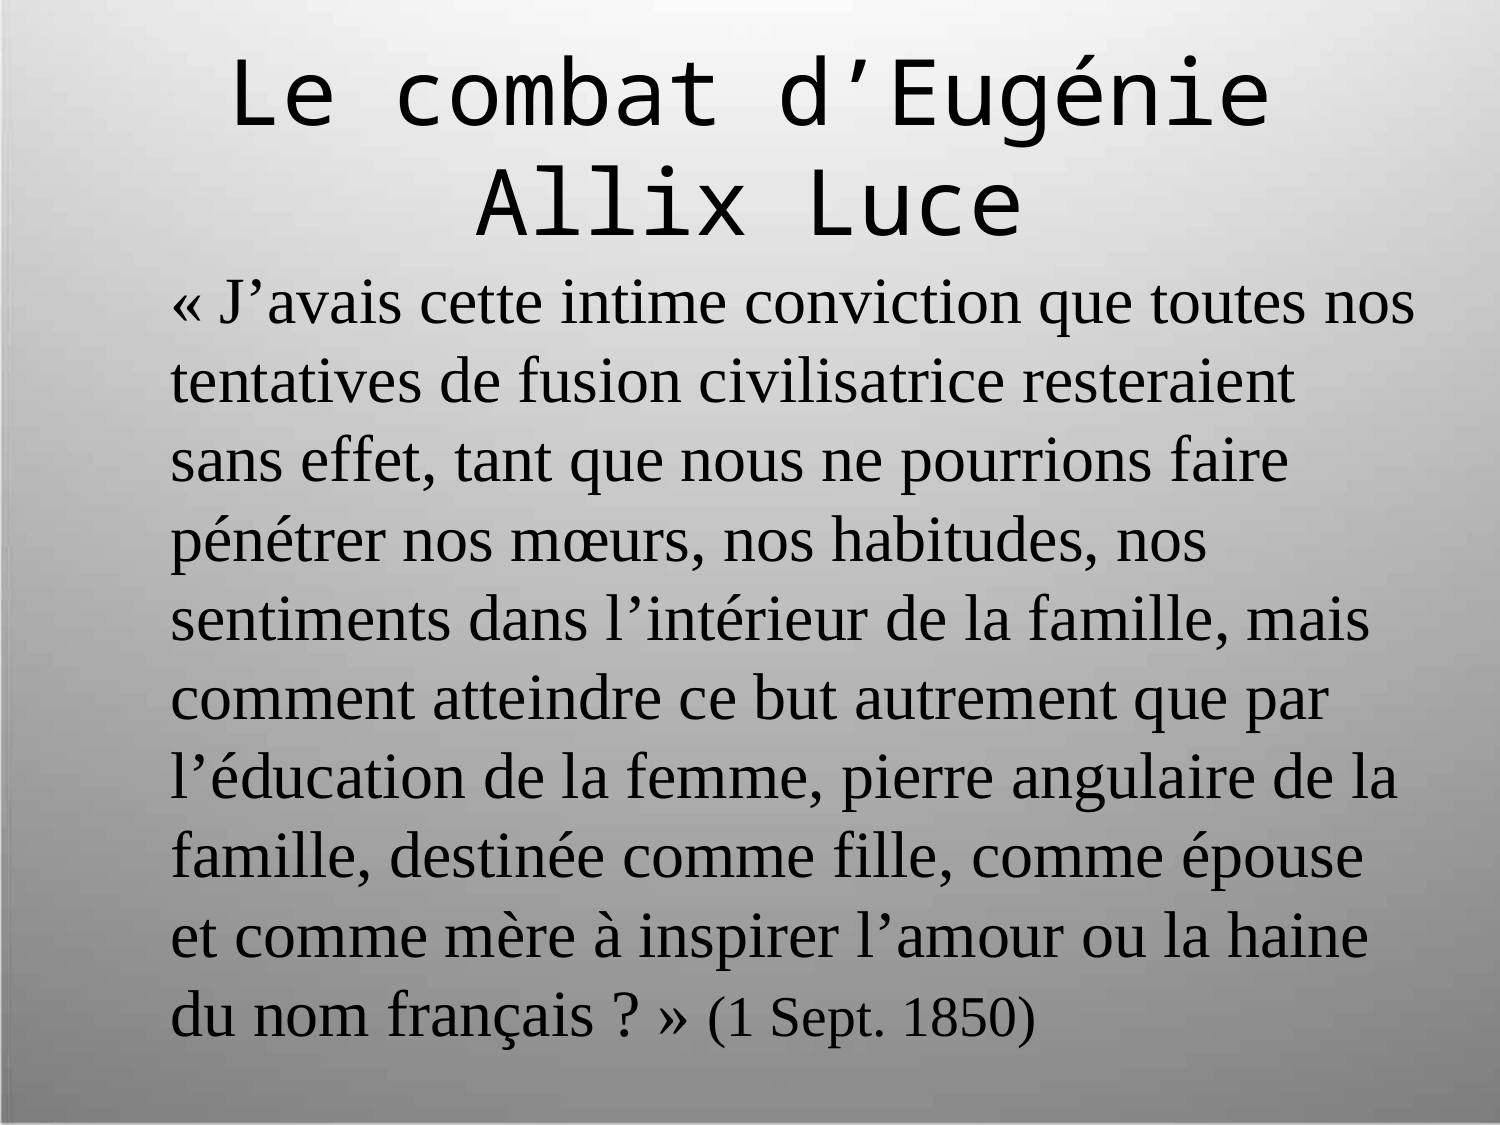

# Le combat d’Eugénie Allix Luce
	« J’avais cette intime conviction que toutes nos tentatives de fusion civilisatrice resteraient sans effet, tant que nous ne pourrions faire pénétrer nos mœurs, nos habitudes, nos sentiments dans l’intérieur de la famille, mais comment atteindre ce but autrement que par l’éducation de la femme, pierre angulaire de la famille, destinée comme fille, comme épouse et comme mère à inspirer l’amour ou la haine du nom français ? » (1 Sept. 1850)